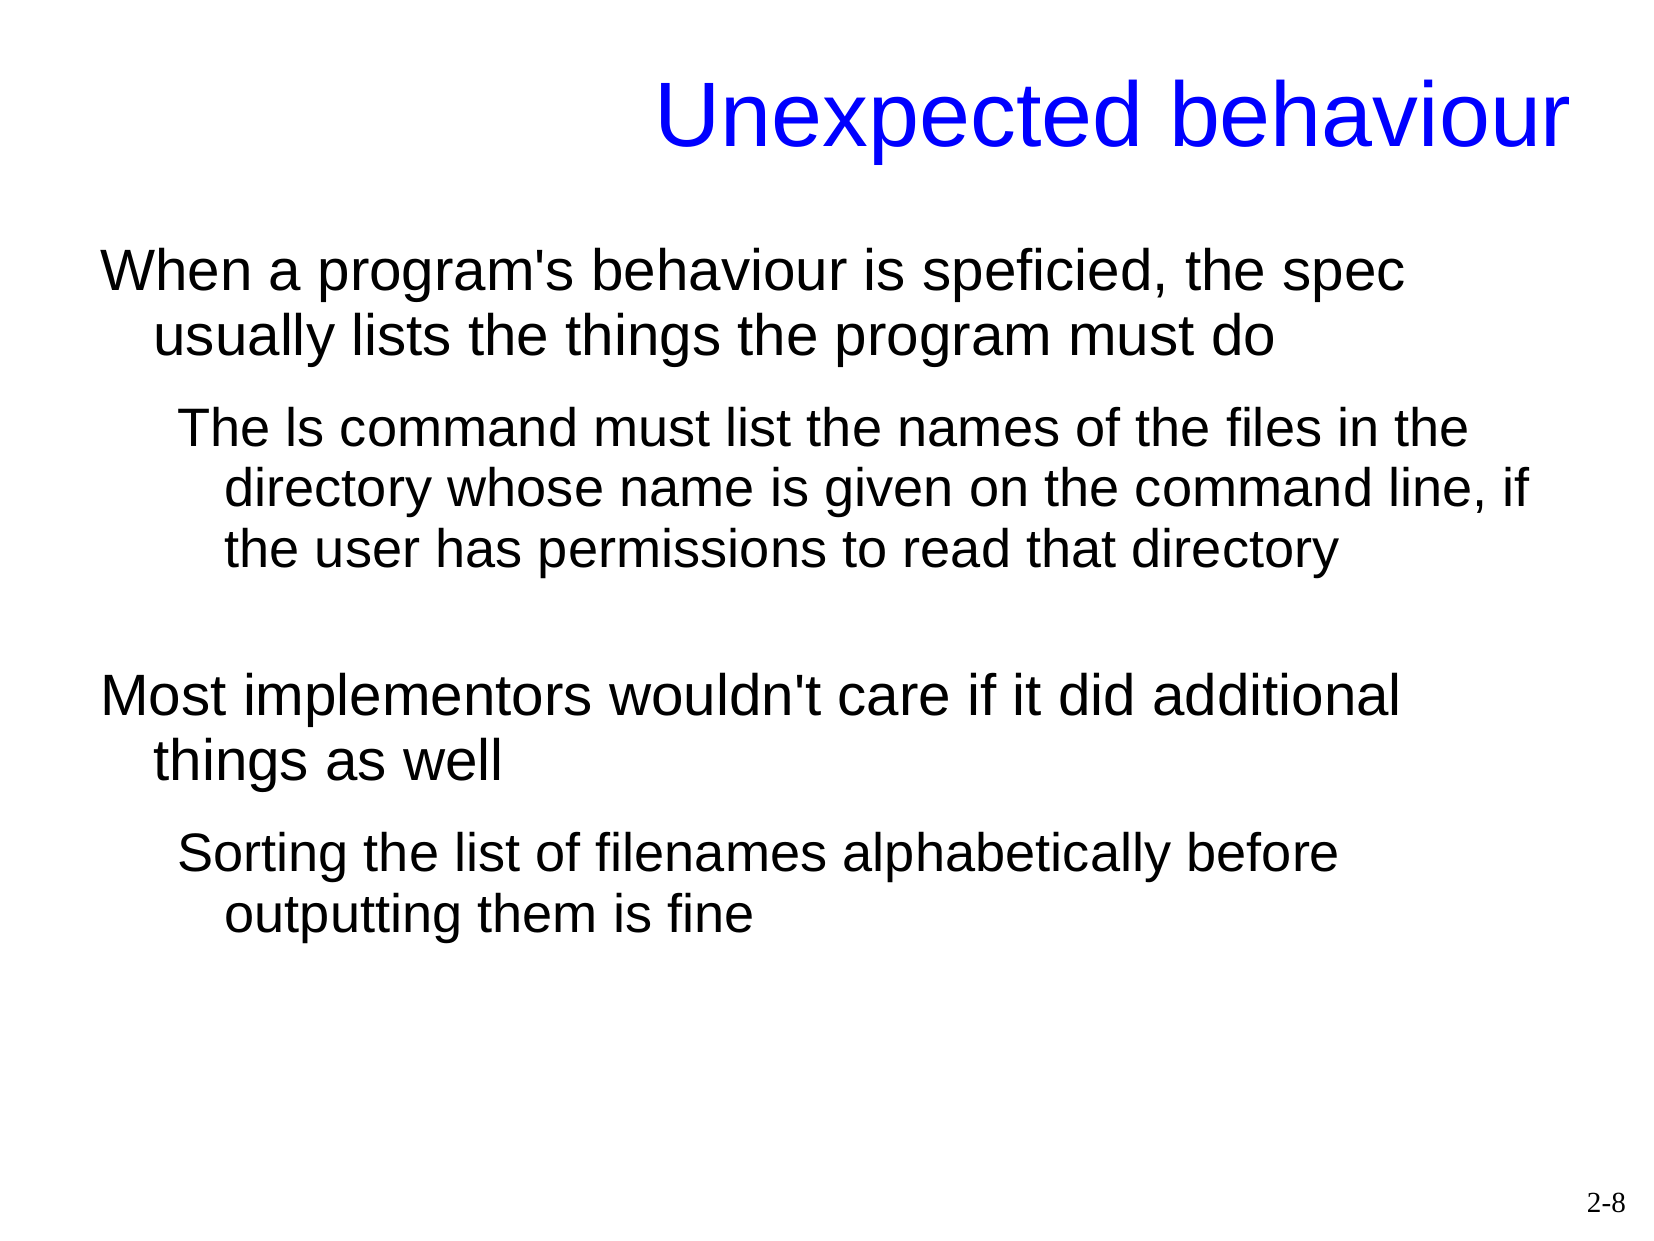

# Unexpected behaviour
When a program's behaviour is speficied, the spec usually lists the things the program must do
The ls command must list the names of the files in the directory whose name is given on the command line, if the user has permissions to read that directory
Most implementors wouldn't care if it did additional things as well
Sorting the list of filenames alphabetically before outputting them is fine